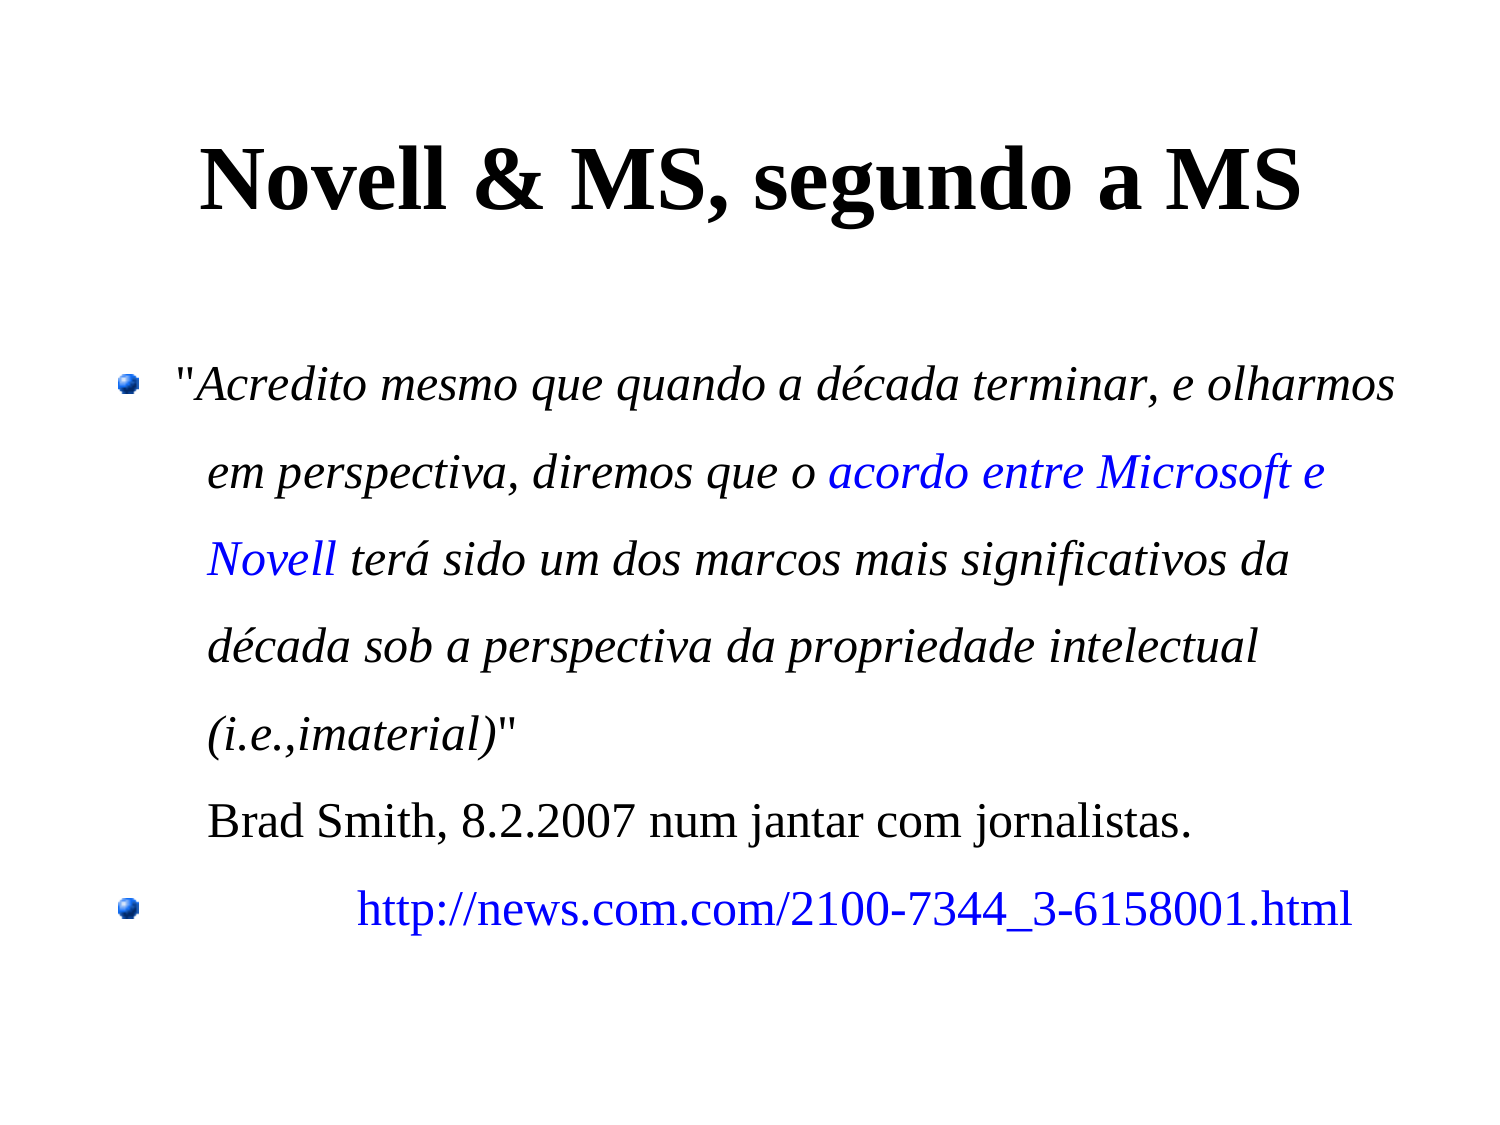

# Novell & MS, segundo a MS
 "Acredito mesmo que quando a década terminar, e olharmos em perspectiva, diremos que o acordo entre Microsoft e Novell terá sido um dos marcos mais significativos da década sob a perspectiva da propriedade intelectual (i.e.,imaterial)"
Brad Smith, 8.2.2007 num jantar com jornalistas.
	http://news.com.com/2100-7344_3-6158001.html